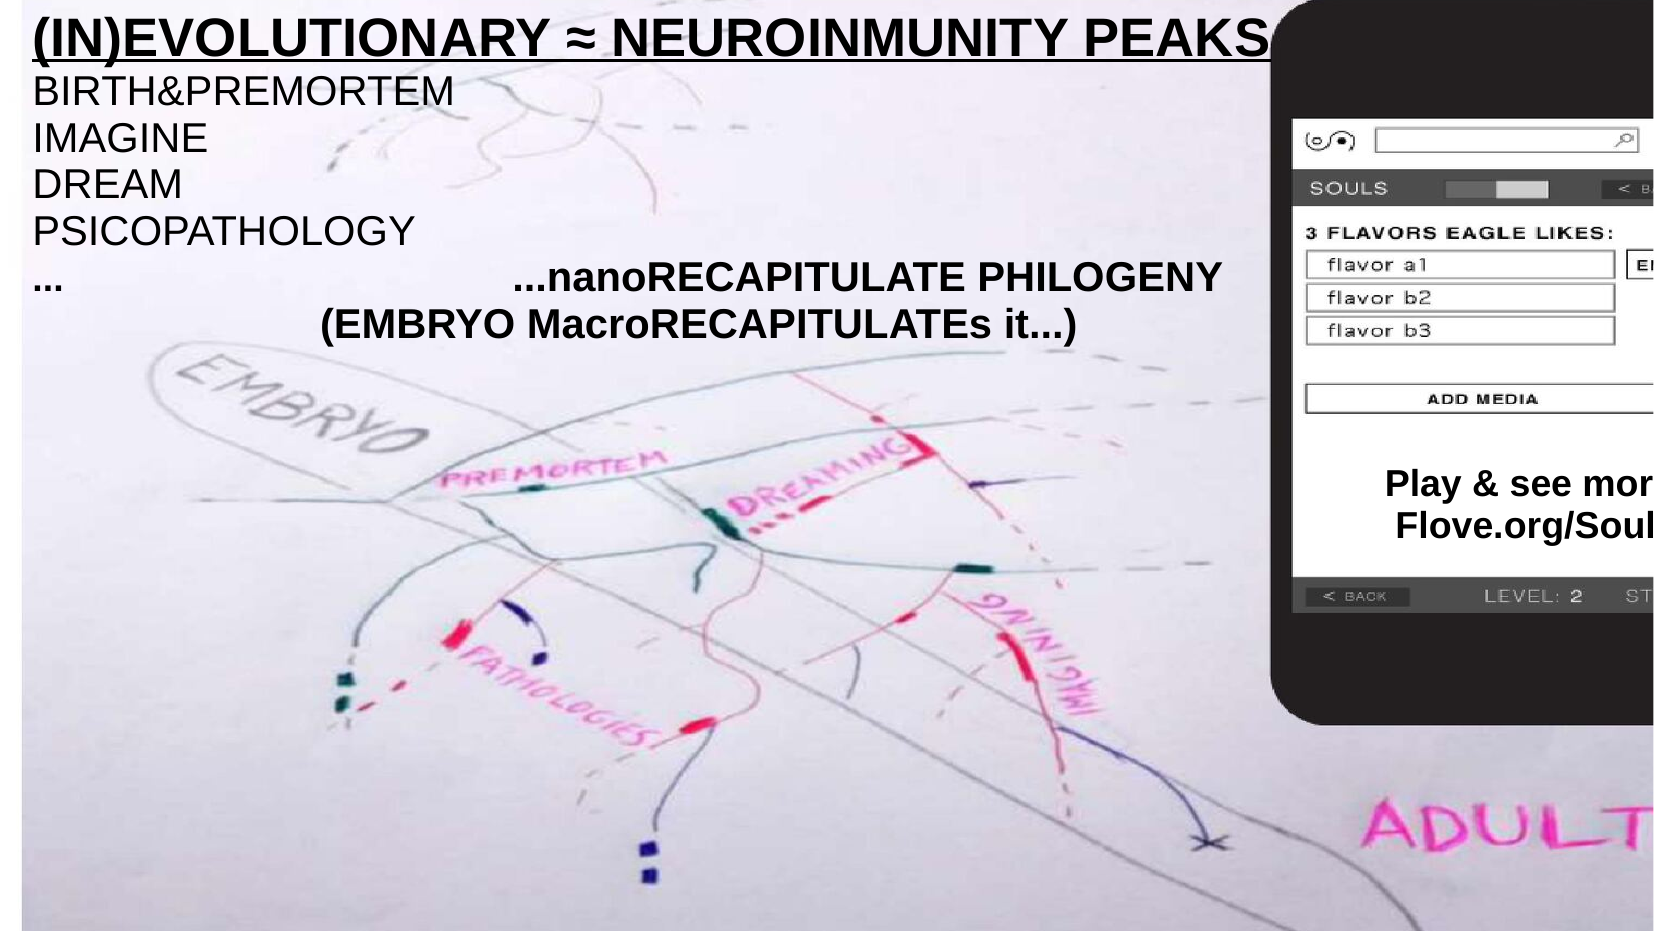

(IN)EVOLUTIONARY ≈ NEUROINMUNITY PEAKS
BIRTH&PREMORTEM
IMAGINE
DREAM
PSICOPATHOLOGY
... ...nanoRECAPITULATE PHILOGENY
 (EMBRYO MacroRECAPITULATEs it...)
Play & see more:
 Flove.org/Souls